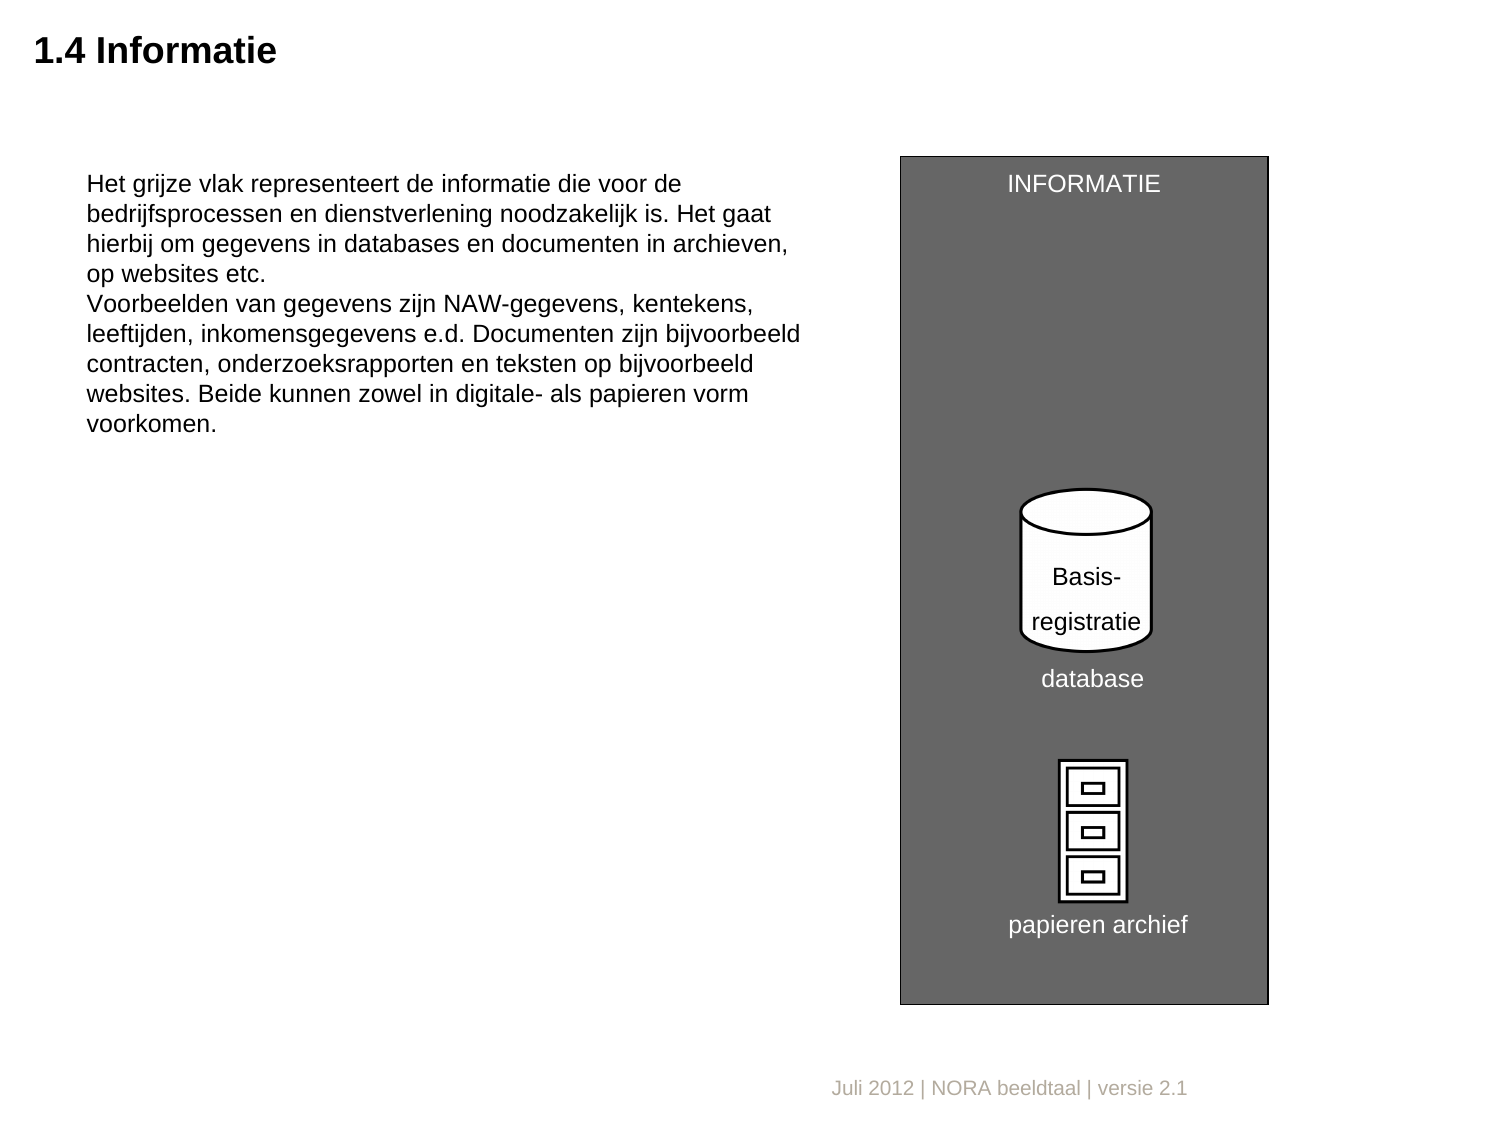

# 1.4 Informatie
Het grijze vlak representeert de informatie die voor de bedrijfsprocessen en dienstverlening noodzakelijk is. Het gaat hierbij om gegevens in databases en documenten in archieven, op websites etc.
Voorbeelden van gegevens zijn NAW-gegevens, kentekens, leeftijden, inkomensgegevens e.d. Documenten zijn bijvoorbeeld contracten, onderzoeksrapporten en teksten op bijvoorbeeld websites. Beide kunnen zowel in digitale- als papieren vorm voorkomen.
INFORMATIE
Basis-
registratie
database
papieren archief